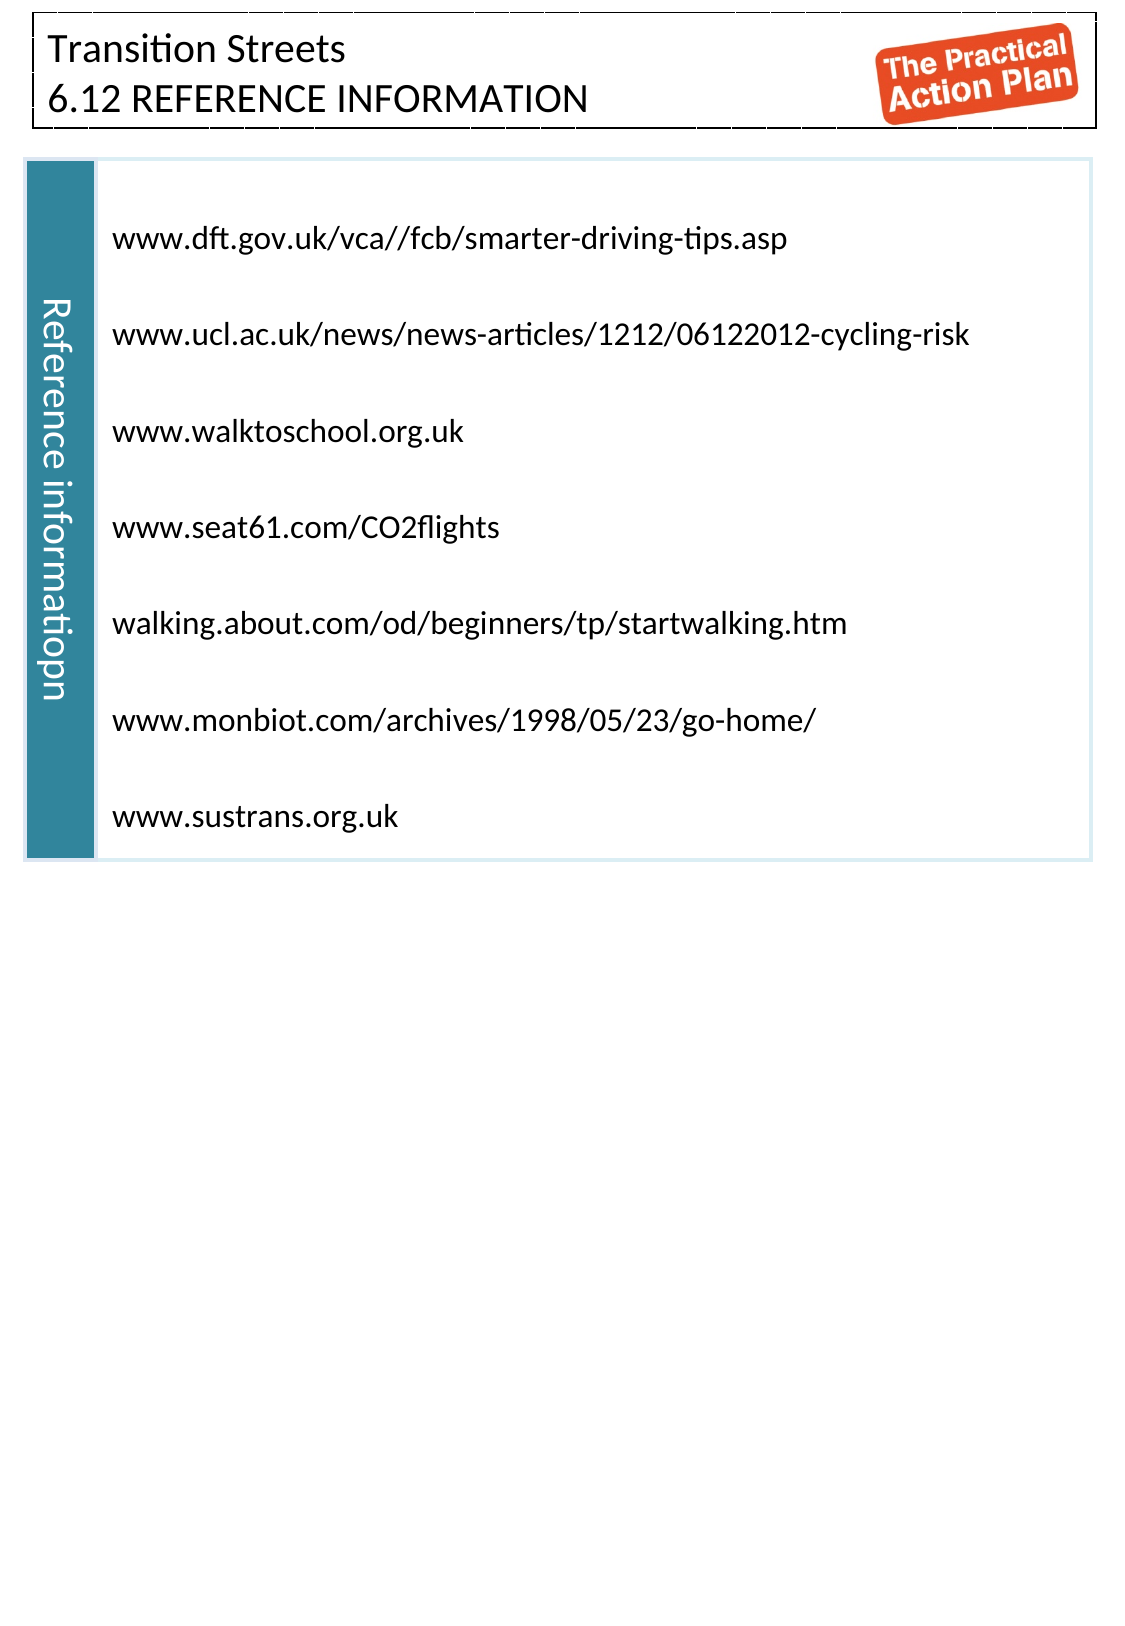

Transition Streets
6.12 REFERENCE INFORMATION
# www.dft.gov.uk/vca//fcb/smarter-driving-tips.asp
www.ucl.ac.uk/news/news-articles/1212/06122012-cycling-risk
www.walktoschool.org.uk
www.seat61.com/CO2flights
walking.about.com/od/beginners/tp/startwalking.htm
www.monbiot.com/archives/1998/05/23/go-home/
www.sustrans.org.uk
Reference informatiopn